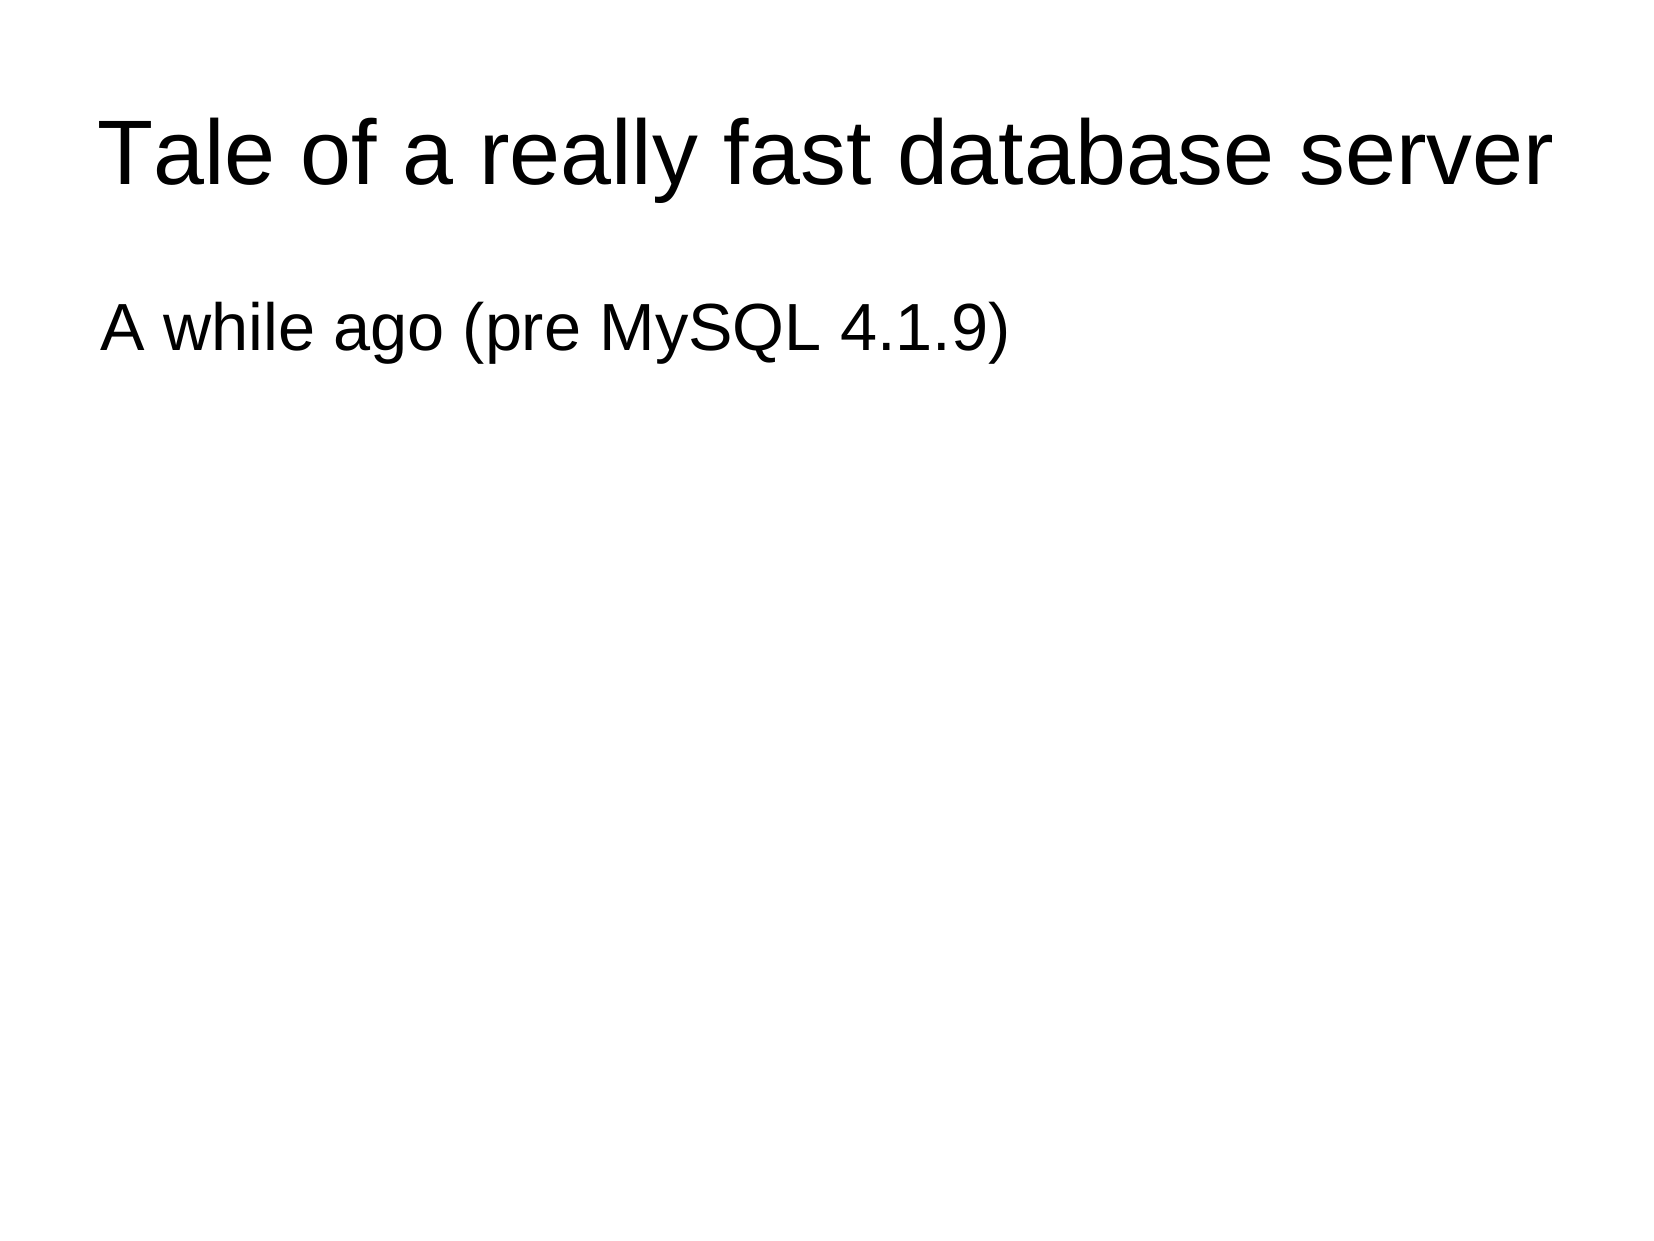

# Tale of a really fast database server
A while ago (pre MySQL 4.1.9)